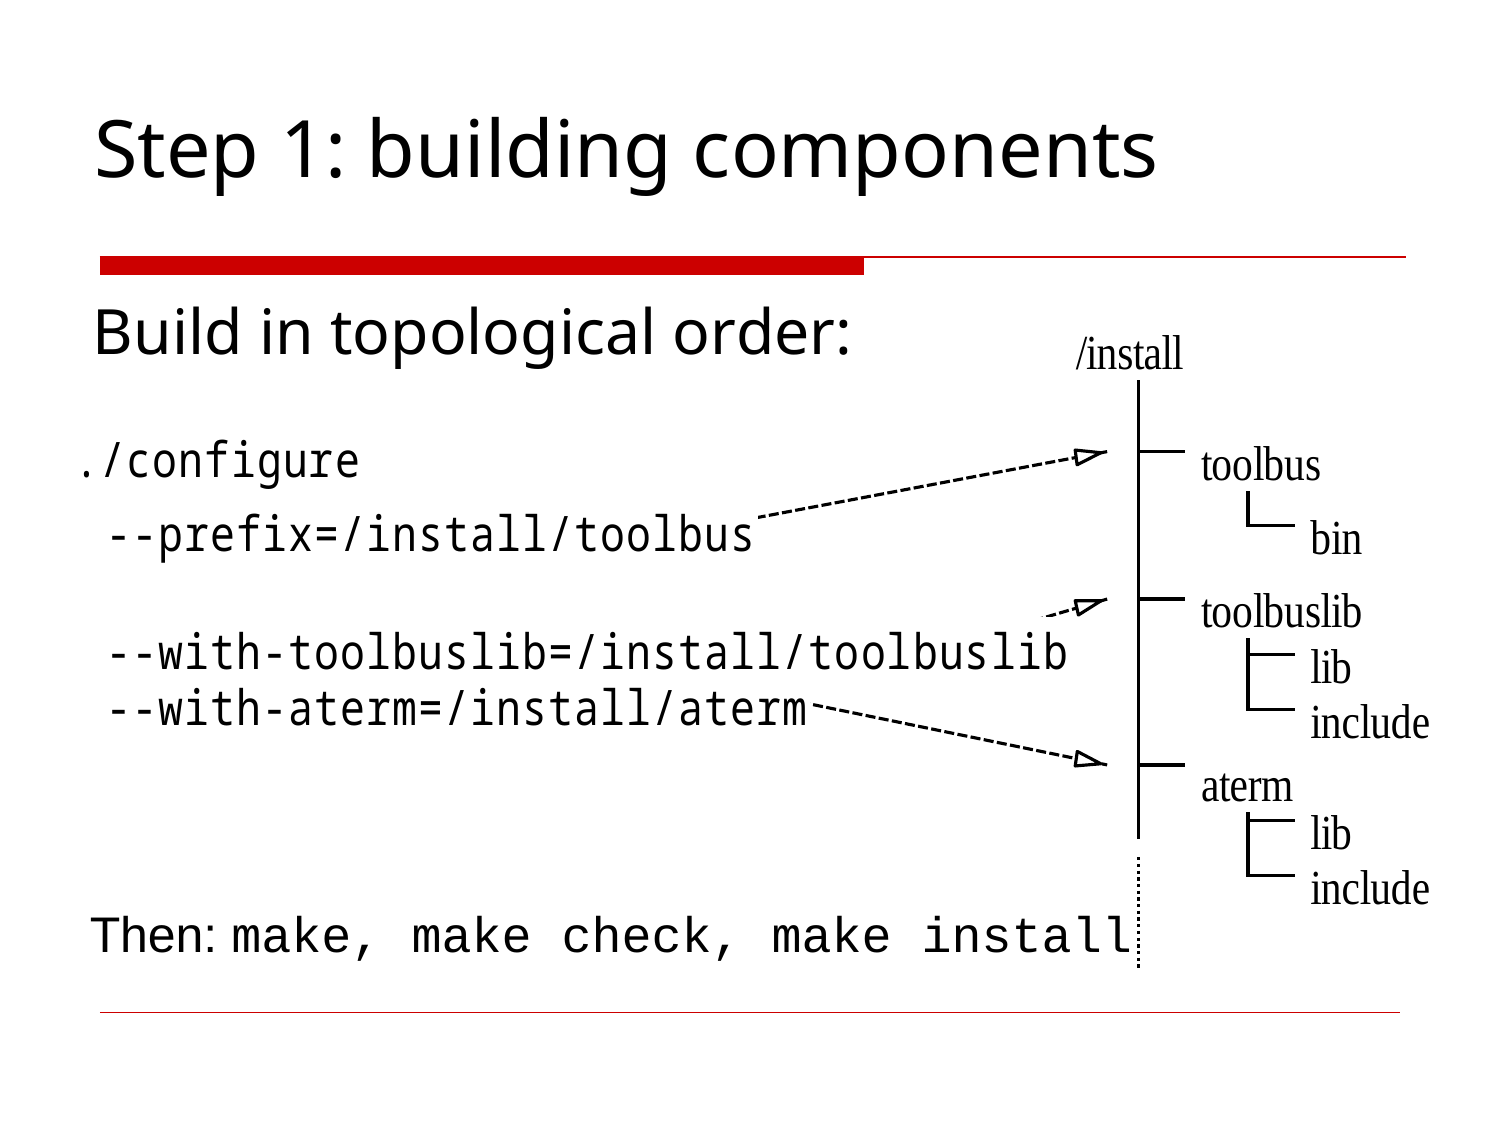

# Step 1: building components
Build in topological order:
Then: make, make check, make install